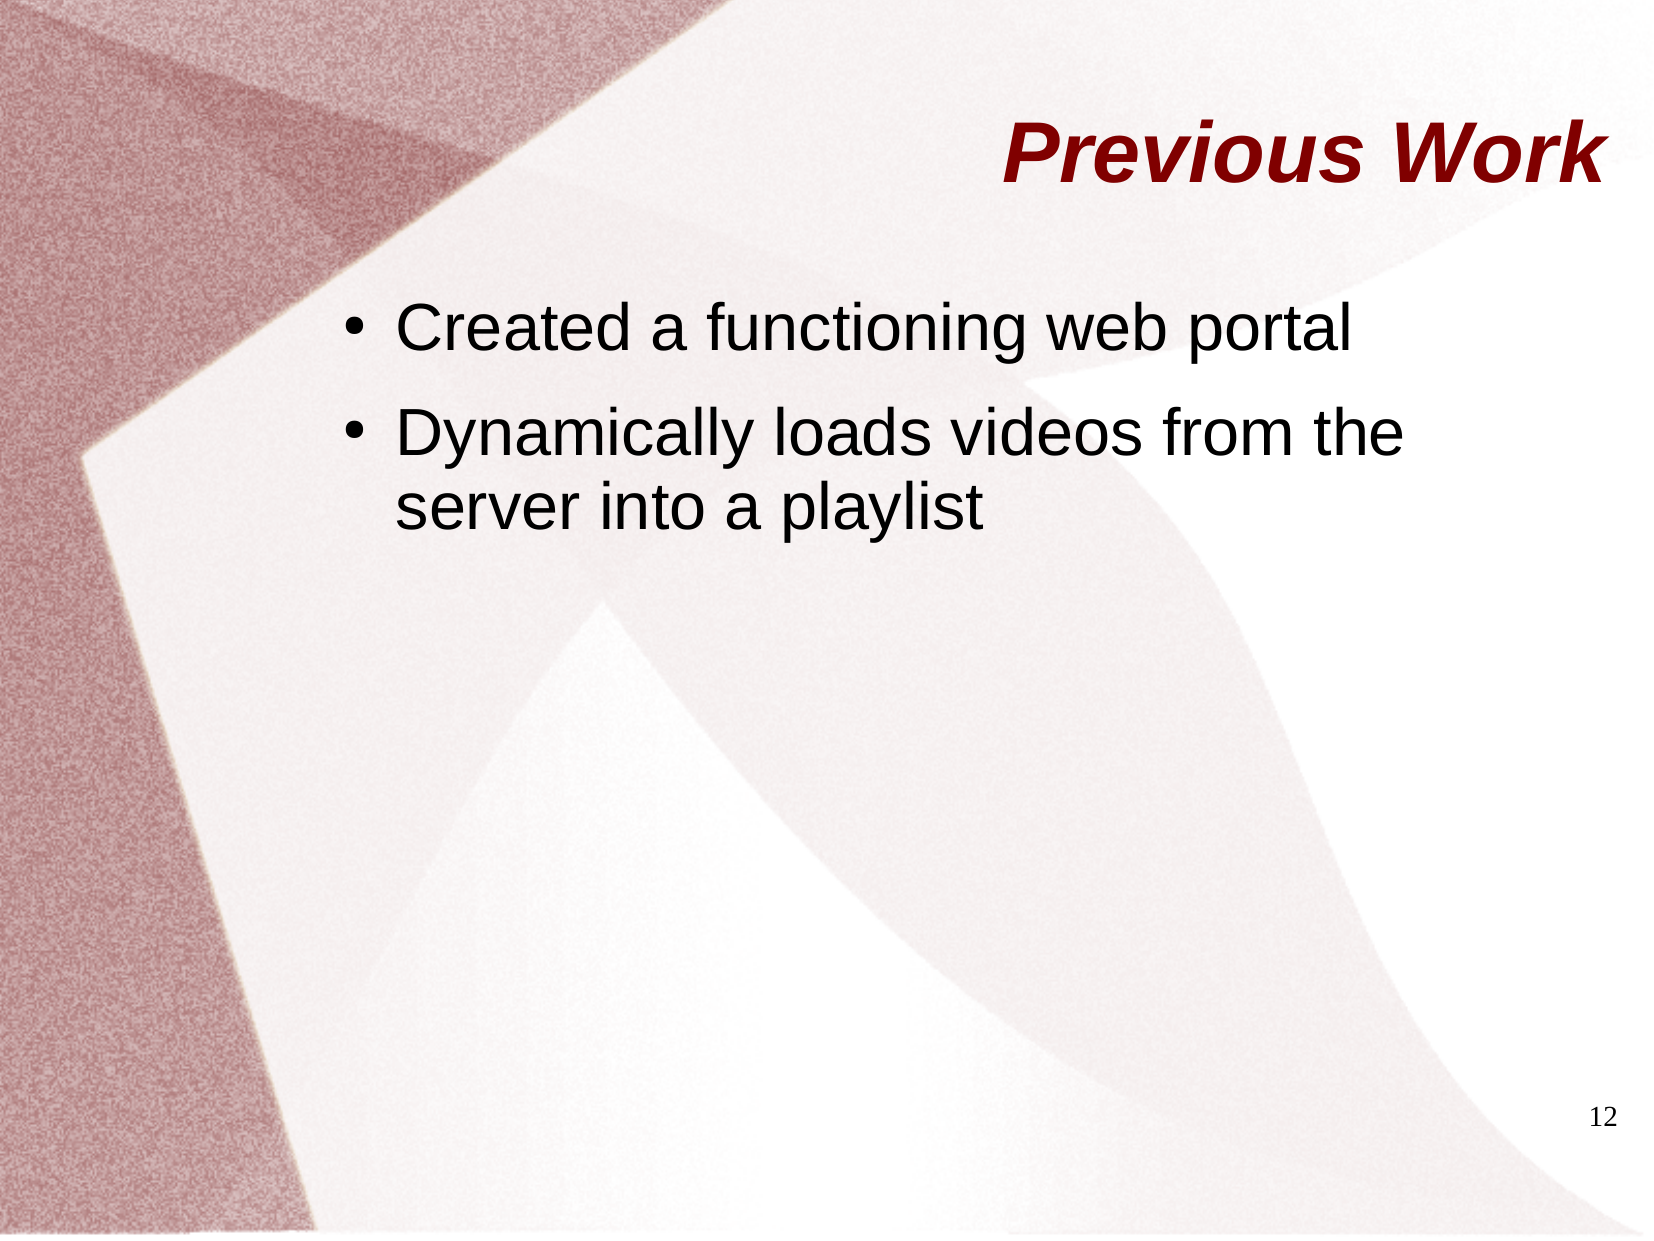

# Previous Work
Created a functioning web portal
Dynamically loads videos from the server into a playlist
12